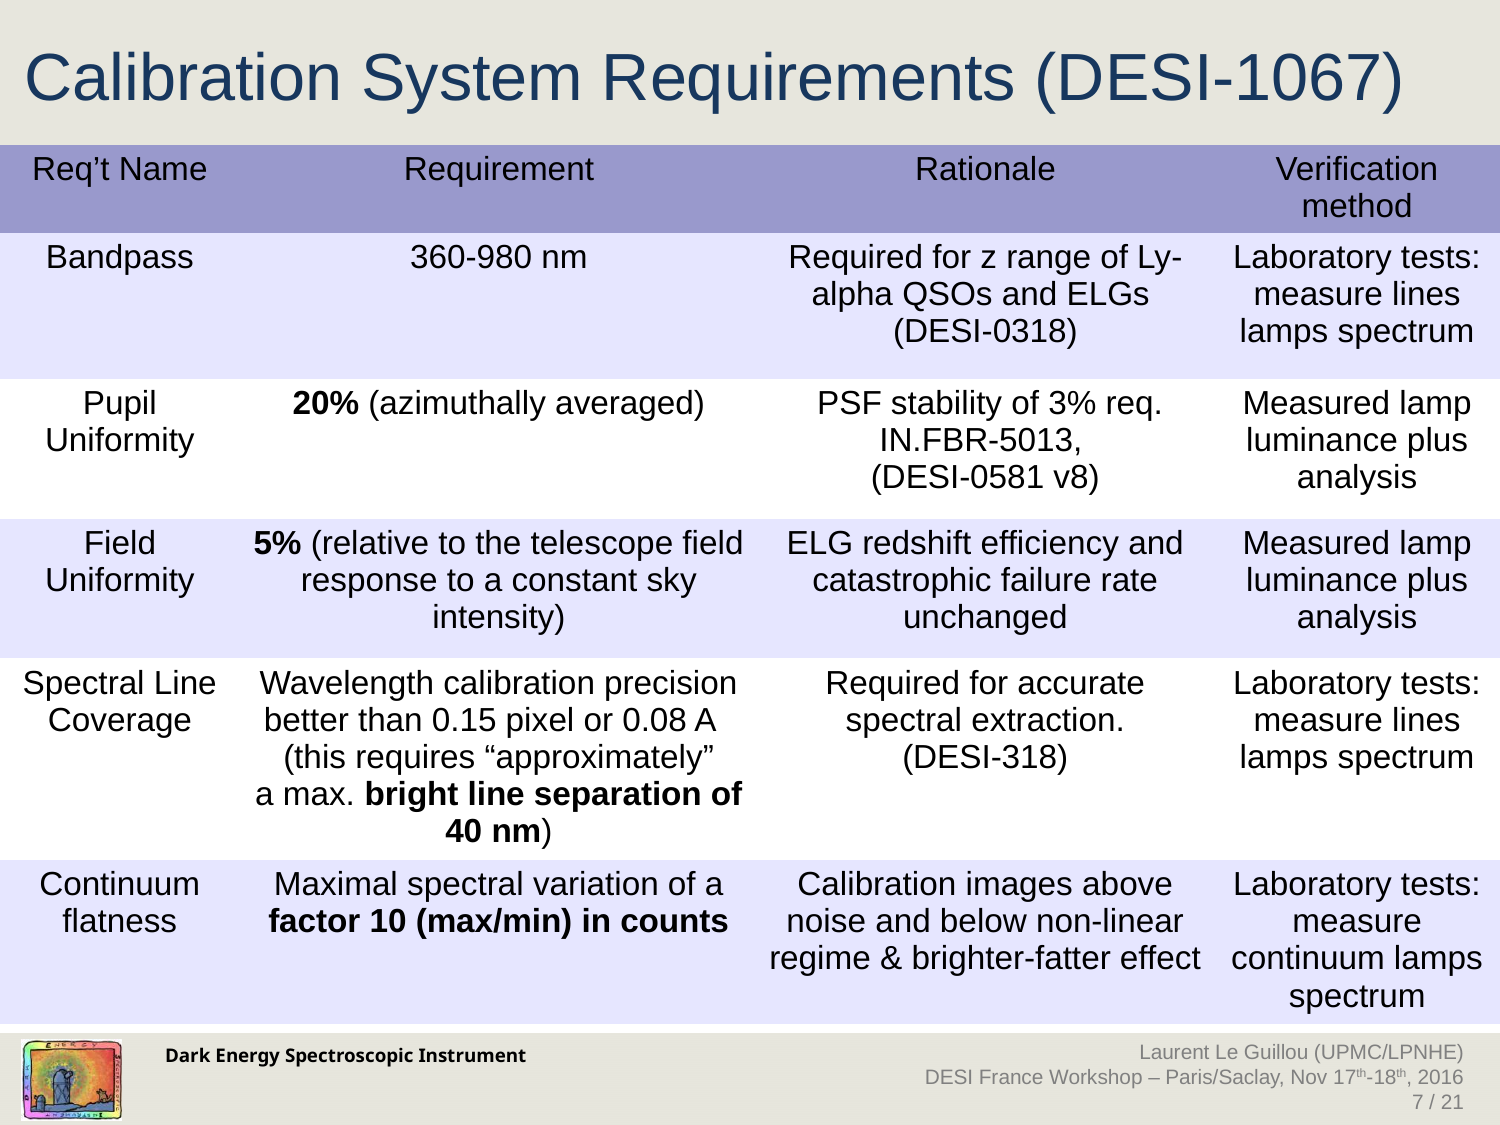

Calibration System Requirements (DESI-1067)
| Req’t Name | Requirement | Rationale | Verification method |
| --- | --- | --- | --- |
| Bandpass | 360-980 nm | Required for z range of Ly-alpha QSOs and ELGs (DESI-0318) | Laboratory tests: measure lines lamps spectrum |
| Pupil Uniformity | 20% (azimuthally averaged) | PSF stability of 3% req. IN.FBR-5013, (DESI-0581 v8) | Measured lamp luminance plus analysis |
| Field Uniformity | 5% (relative to the telescope field response to a constant sky intensity) | ELG redshift efficiency and catastrophic failure rate unchanged | Measured lamp luminance plus analysis |
| Spectral Line Coverage | Wavelength calibration precision better than 0.15 pixel or 0.08 A (this requires “approximately” a max. bright line separation of 40 nm) | Required for accurate spectral extraction. (DESI-318) | Laboratory tests: measure lines lamps spectrum |
| Continuum flatness | Maximal spectral variation of a factor 10 (max/min) in counts | Calibration images above noise and below non-linear regime & brighter-fatter effect | Laboratory tests: measure continuum lamps spectrum |